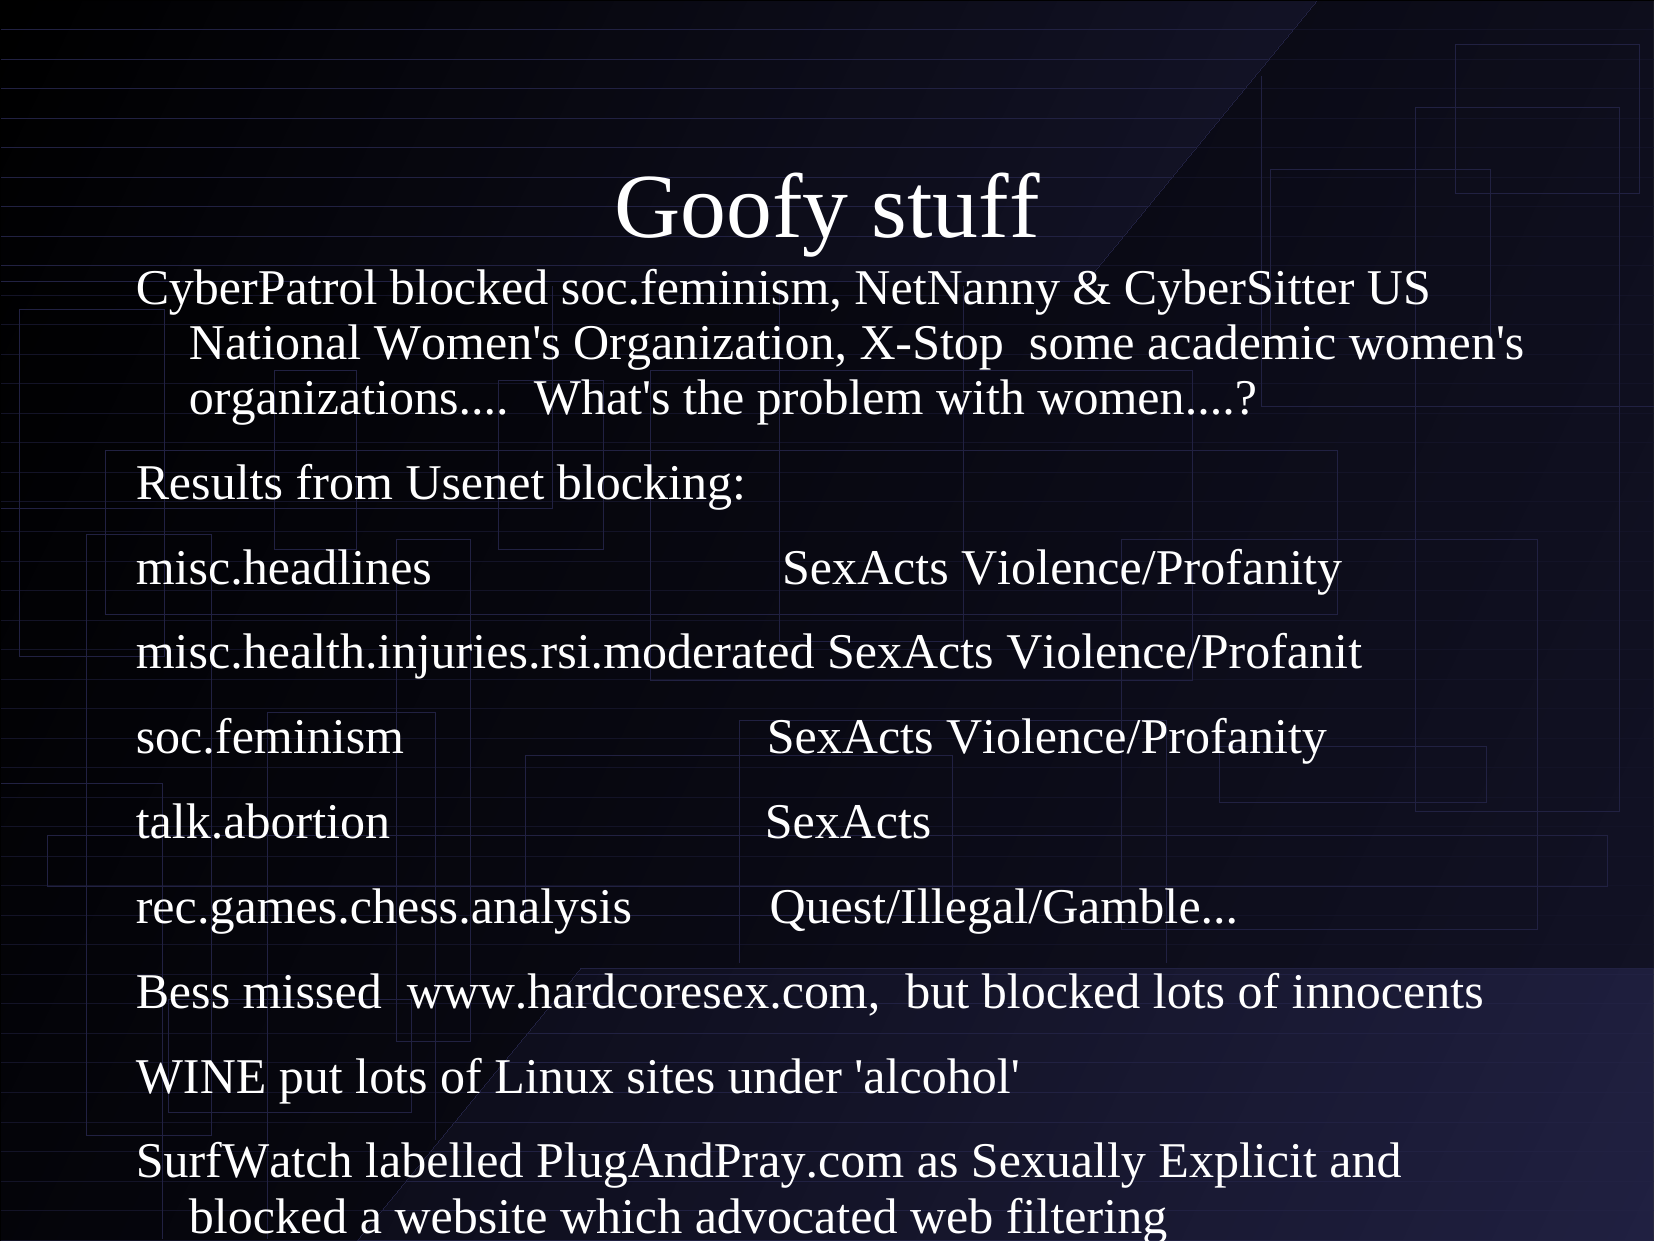

# Goofy stuff
CyberPatrol blocked soc.feminism, NetNanny & CyberSitter US National Women's Organization, X-Stop some academic women's organizations.... What's the problem with women....?
Results from Usenet blocking:
misc.headlines SexActs Violence/Profanity
misc.health.injuries.rsi.moderated SexActs Violence/Profanit
soc.feminism SexActs Violence/Profanity
talk.abortion SexActs
rec.games.chess.analysis Quest/Illegal/Gamble...
Bess missed www.hardcoresex.com, but blocked lots of innocents
WINE put lots of Linux sites under 'alcohol'
SurfWatch labelled PlugAndPray.com as Sexually Explicit and blocked a website which advocated web filtering